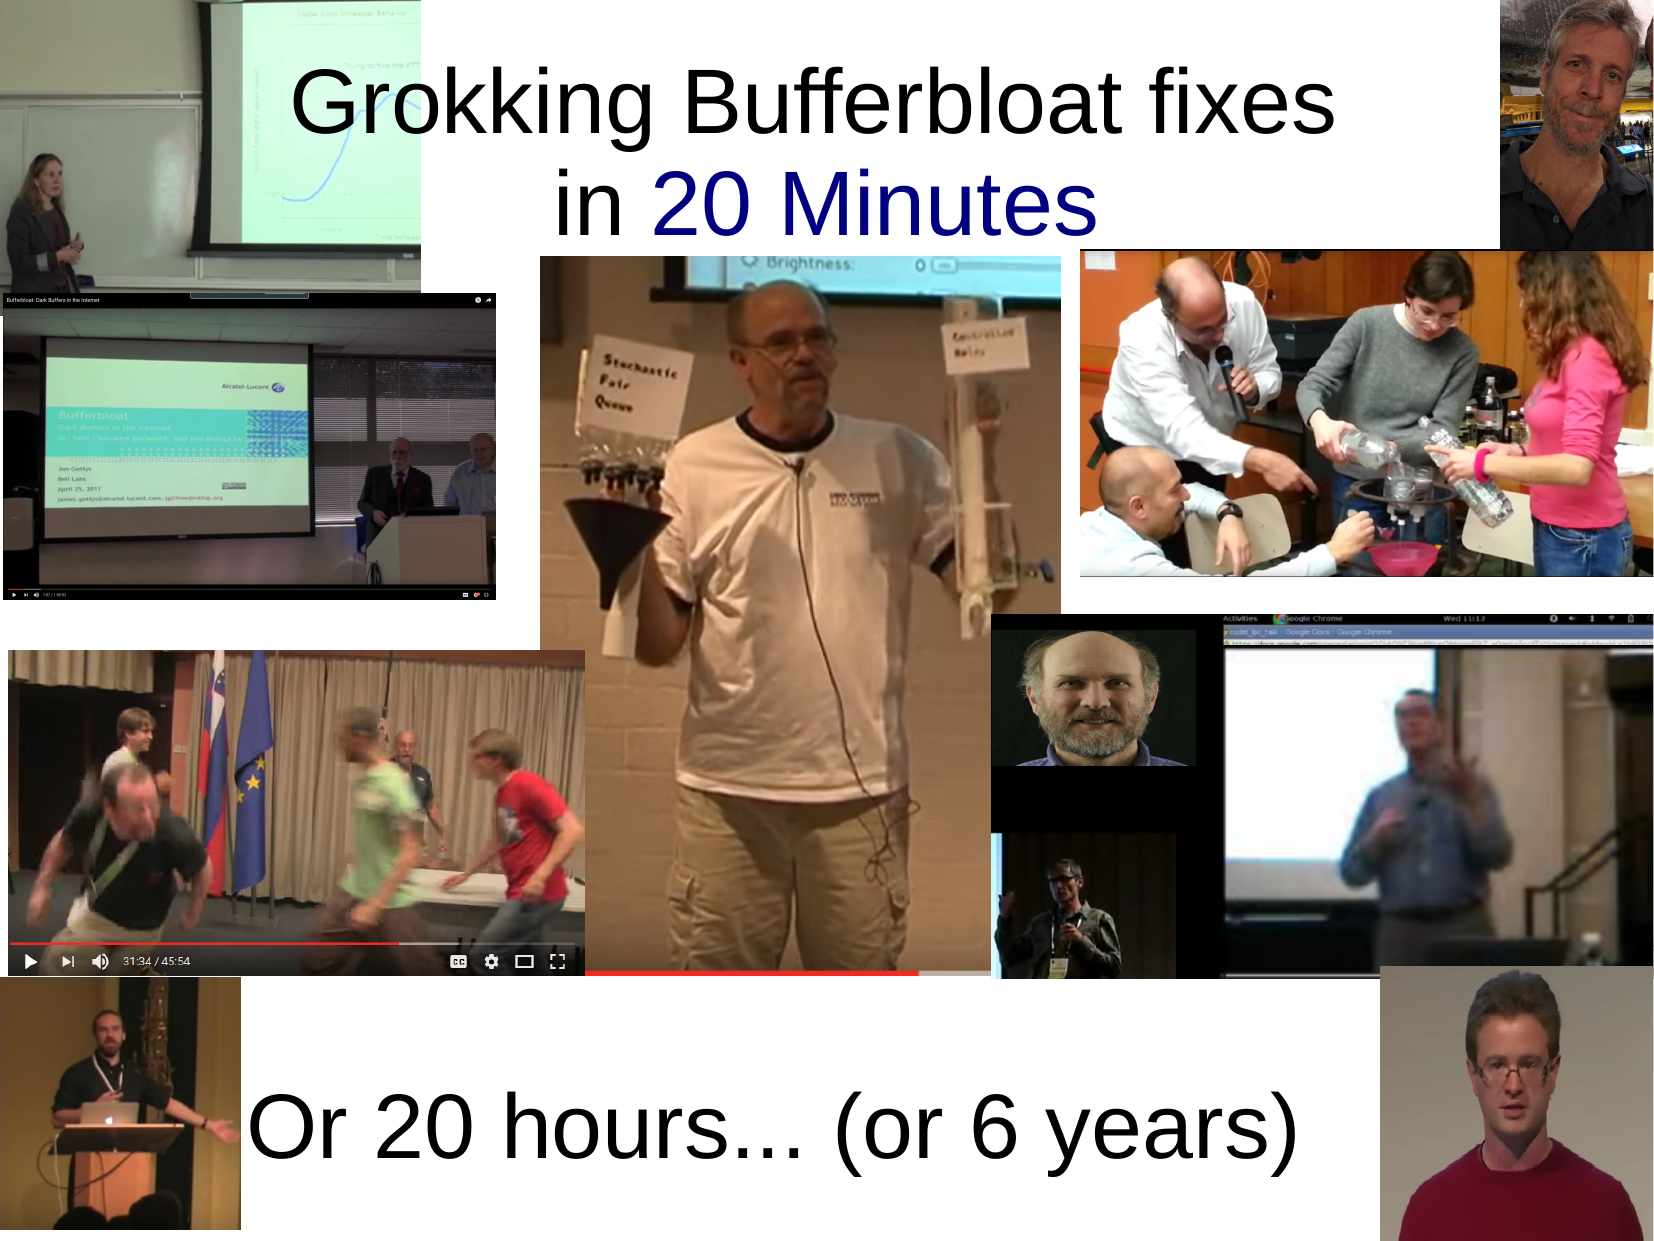

# Grokking Bufferbloat fixes in 20 Minutes
Or 20 hours... (or 6 years)